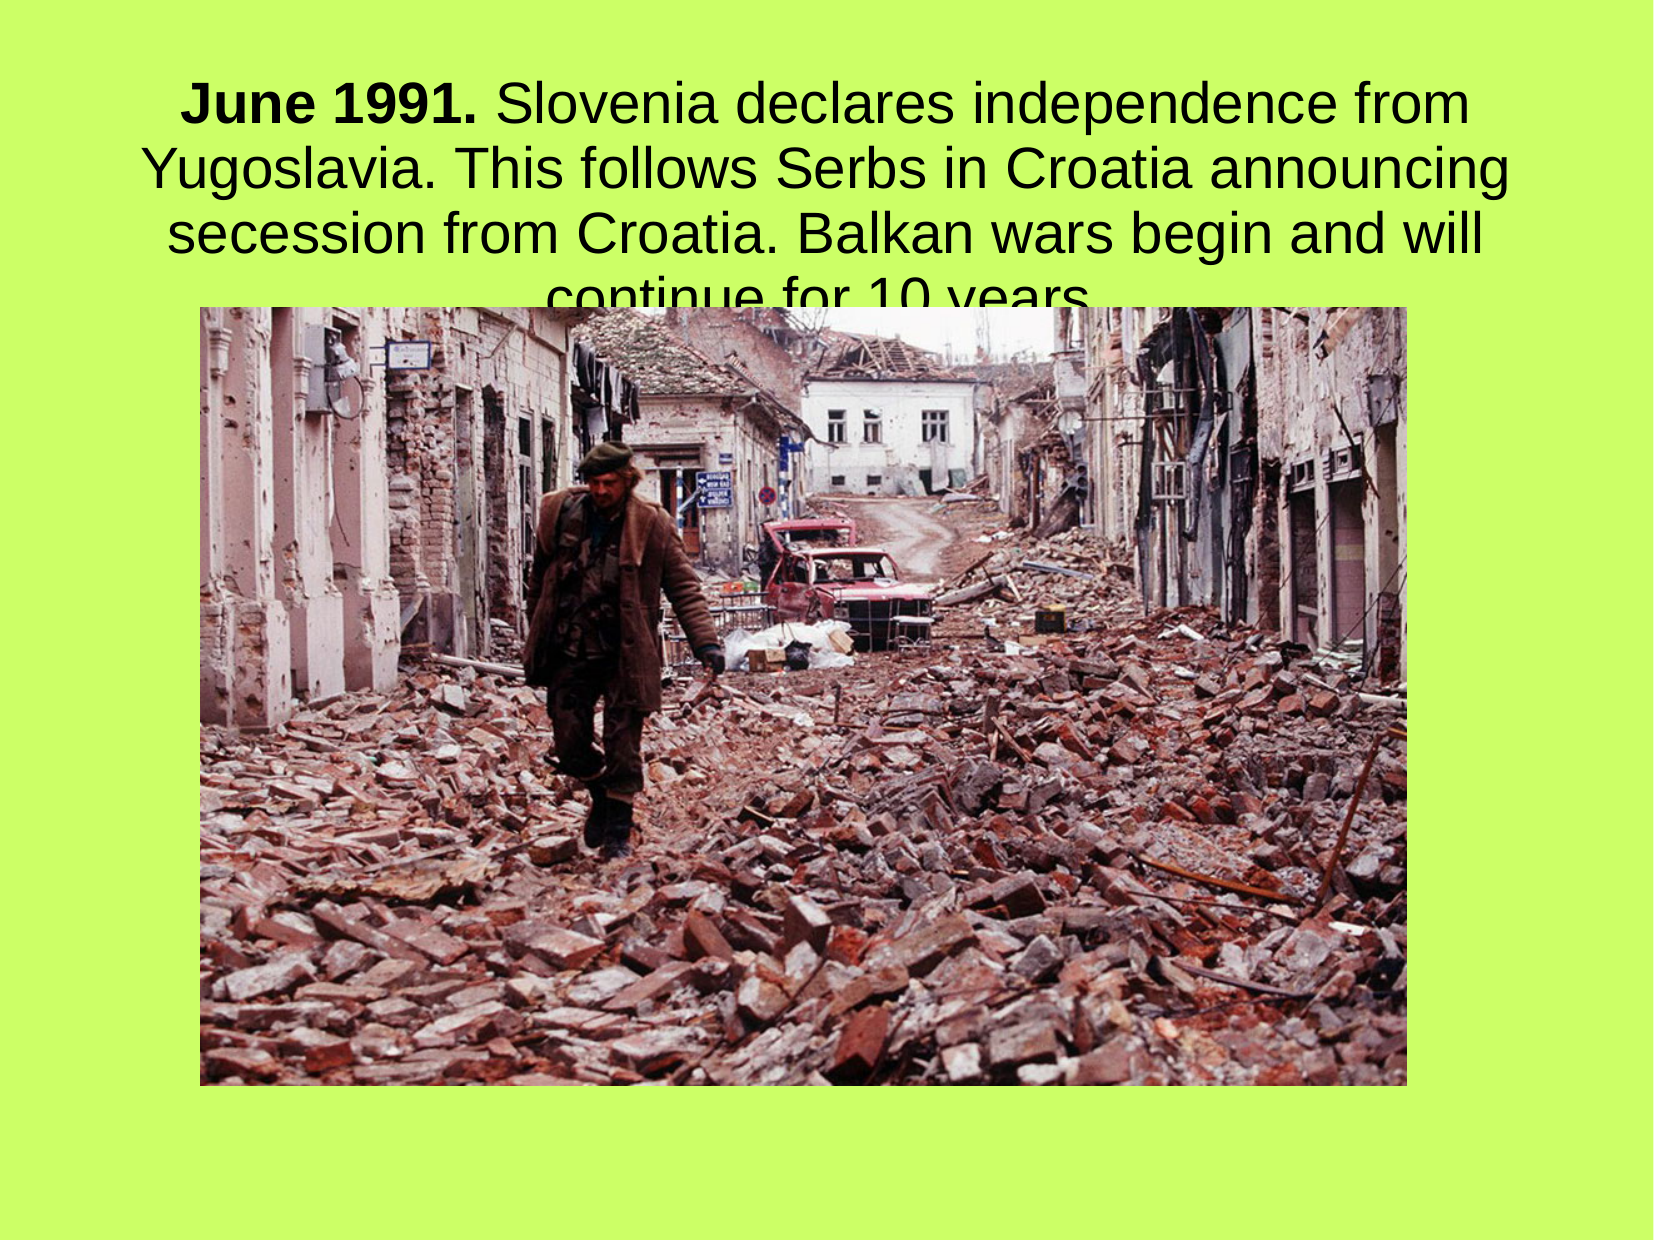

# June 1991. Slovenia declares independence from Yugoslavia. This follows Serbs in Croatia announcing secession from Croatia. Balkan wars begin and will continue for 10 years.